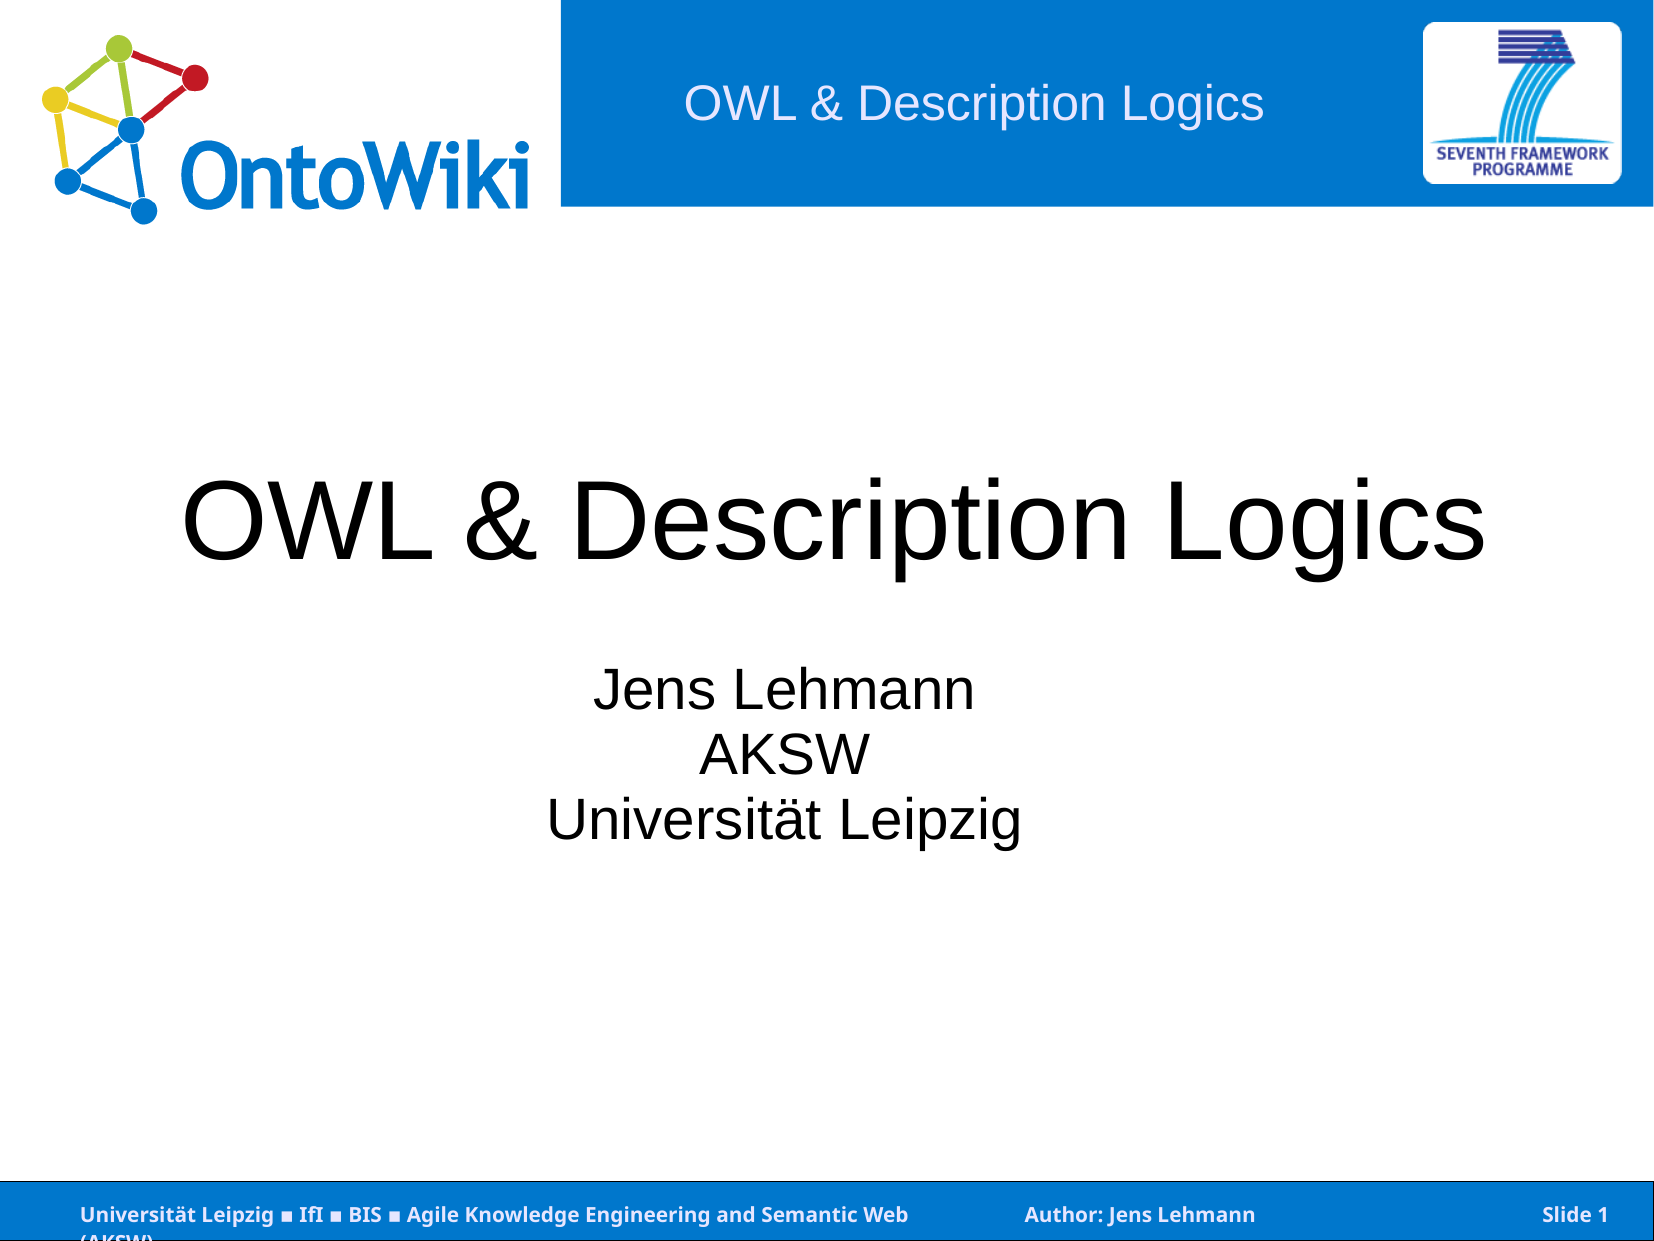

OWL & Description Logics
Jens Lehmann
AKSW
Universität Leipzig